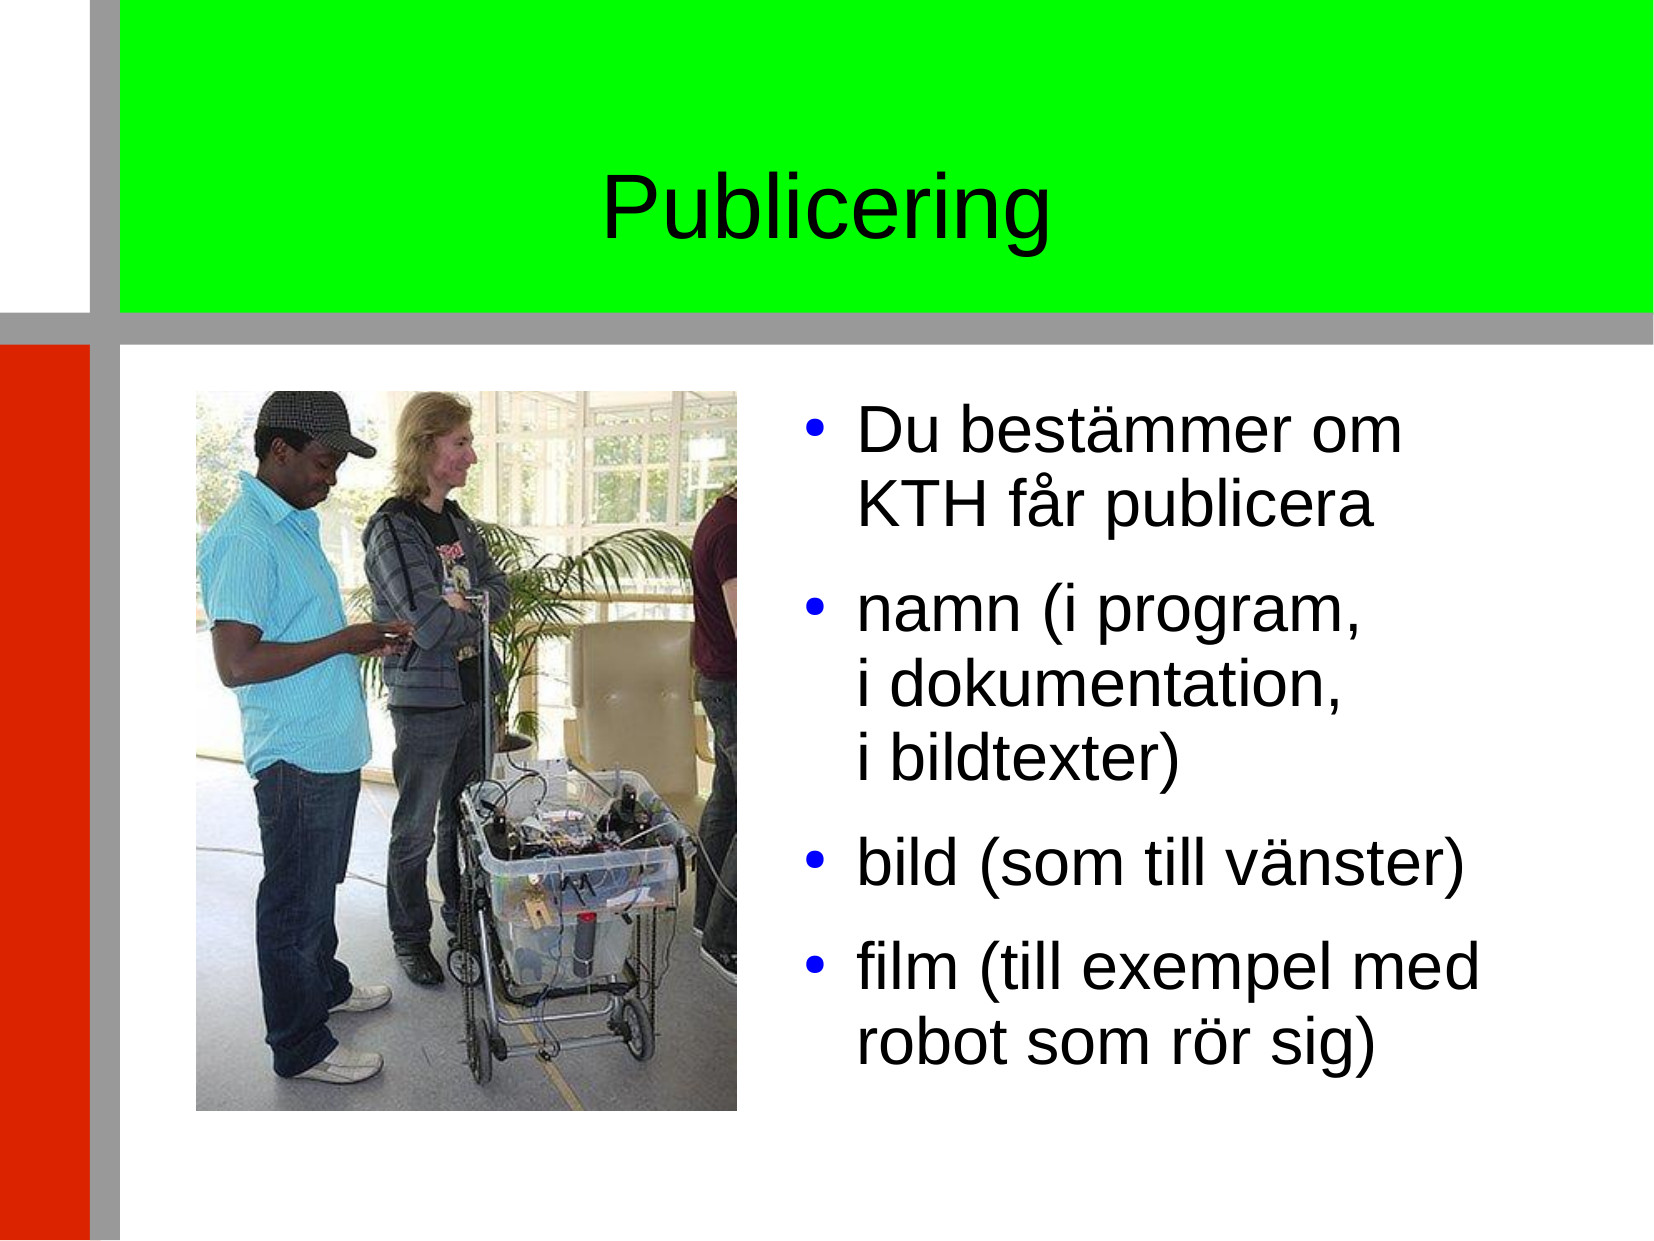

# Publicering
Du bestämmer om KTH får publicera
namn (i program,
i dokumentation,
i bildtexter)
bild (som till vänster)
film (till exempel med robot som rör sig)